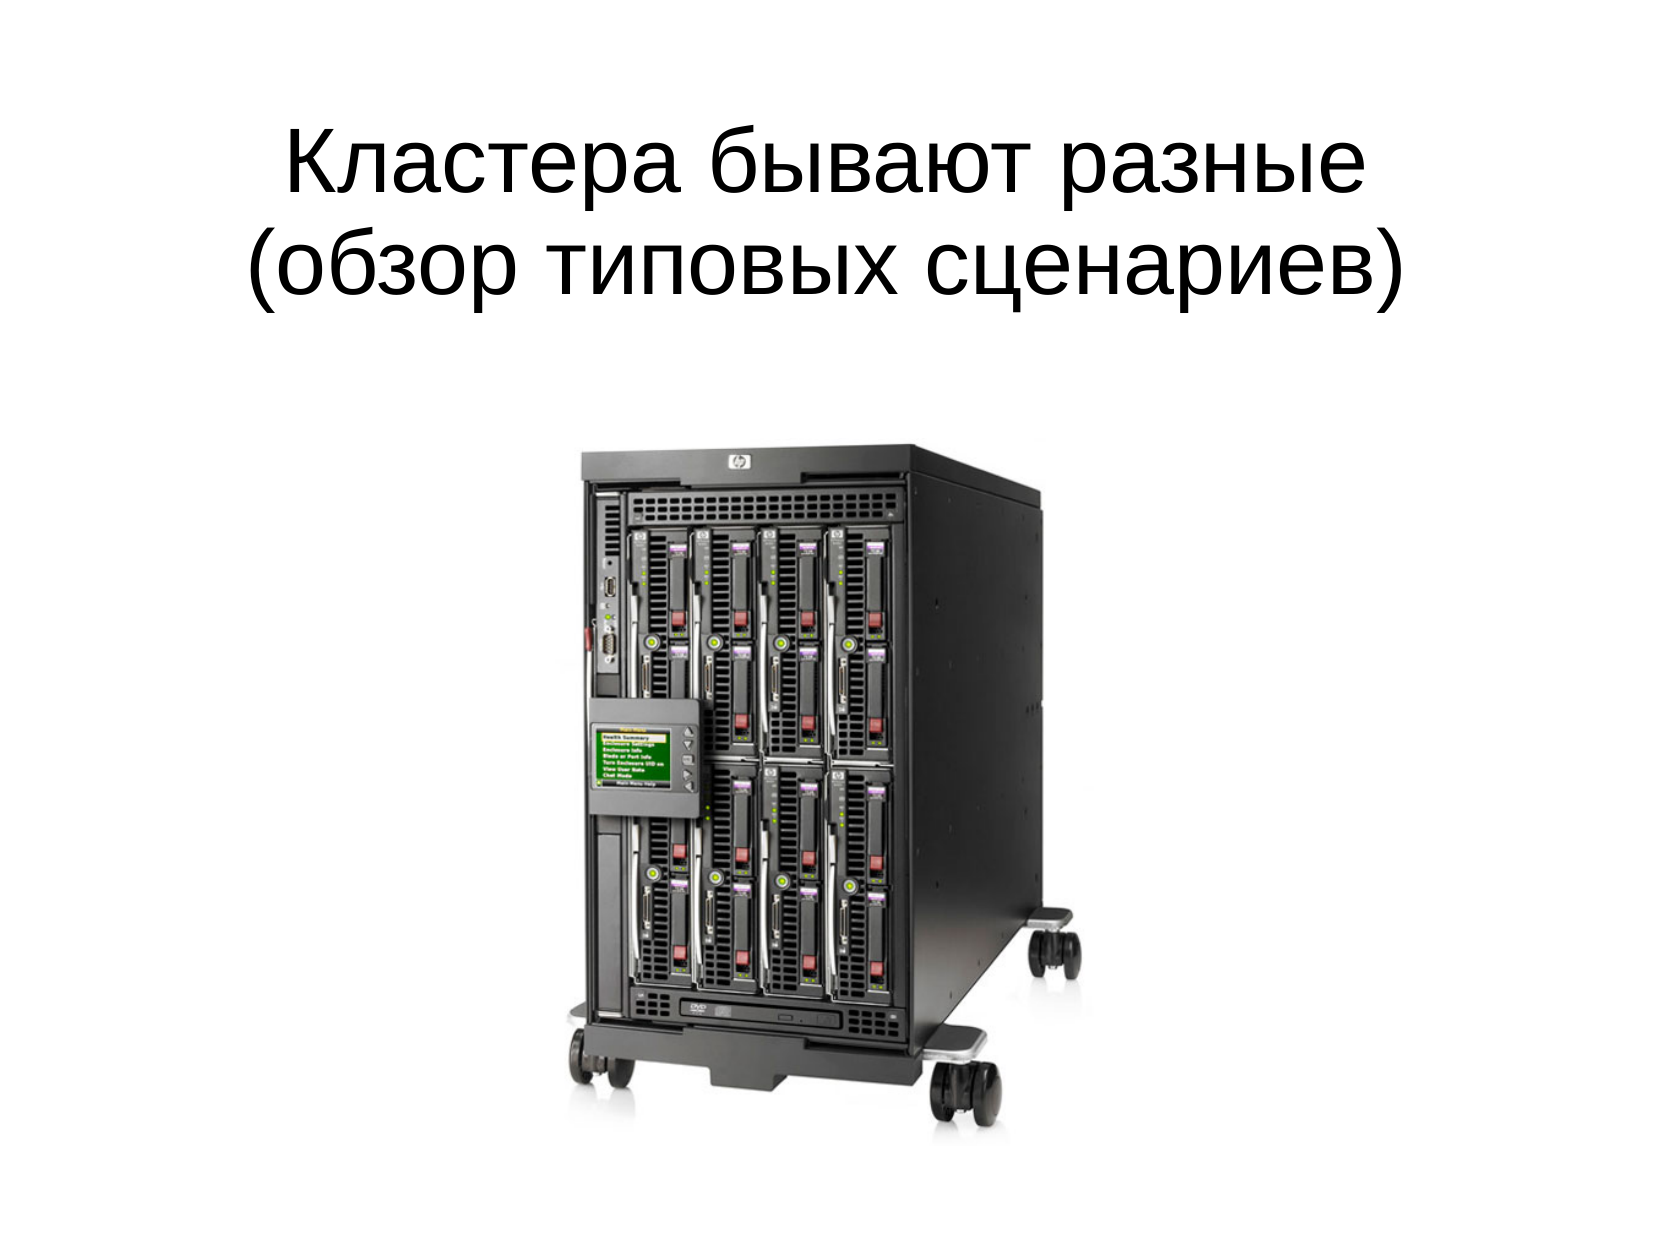

# Кластера бывают разные (обзор типовых сценариев)